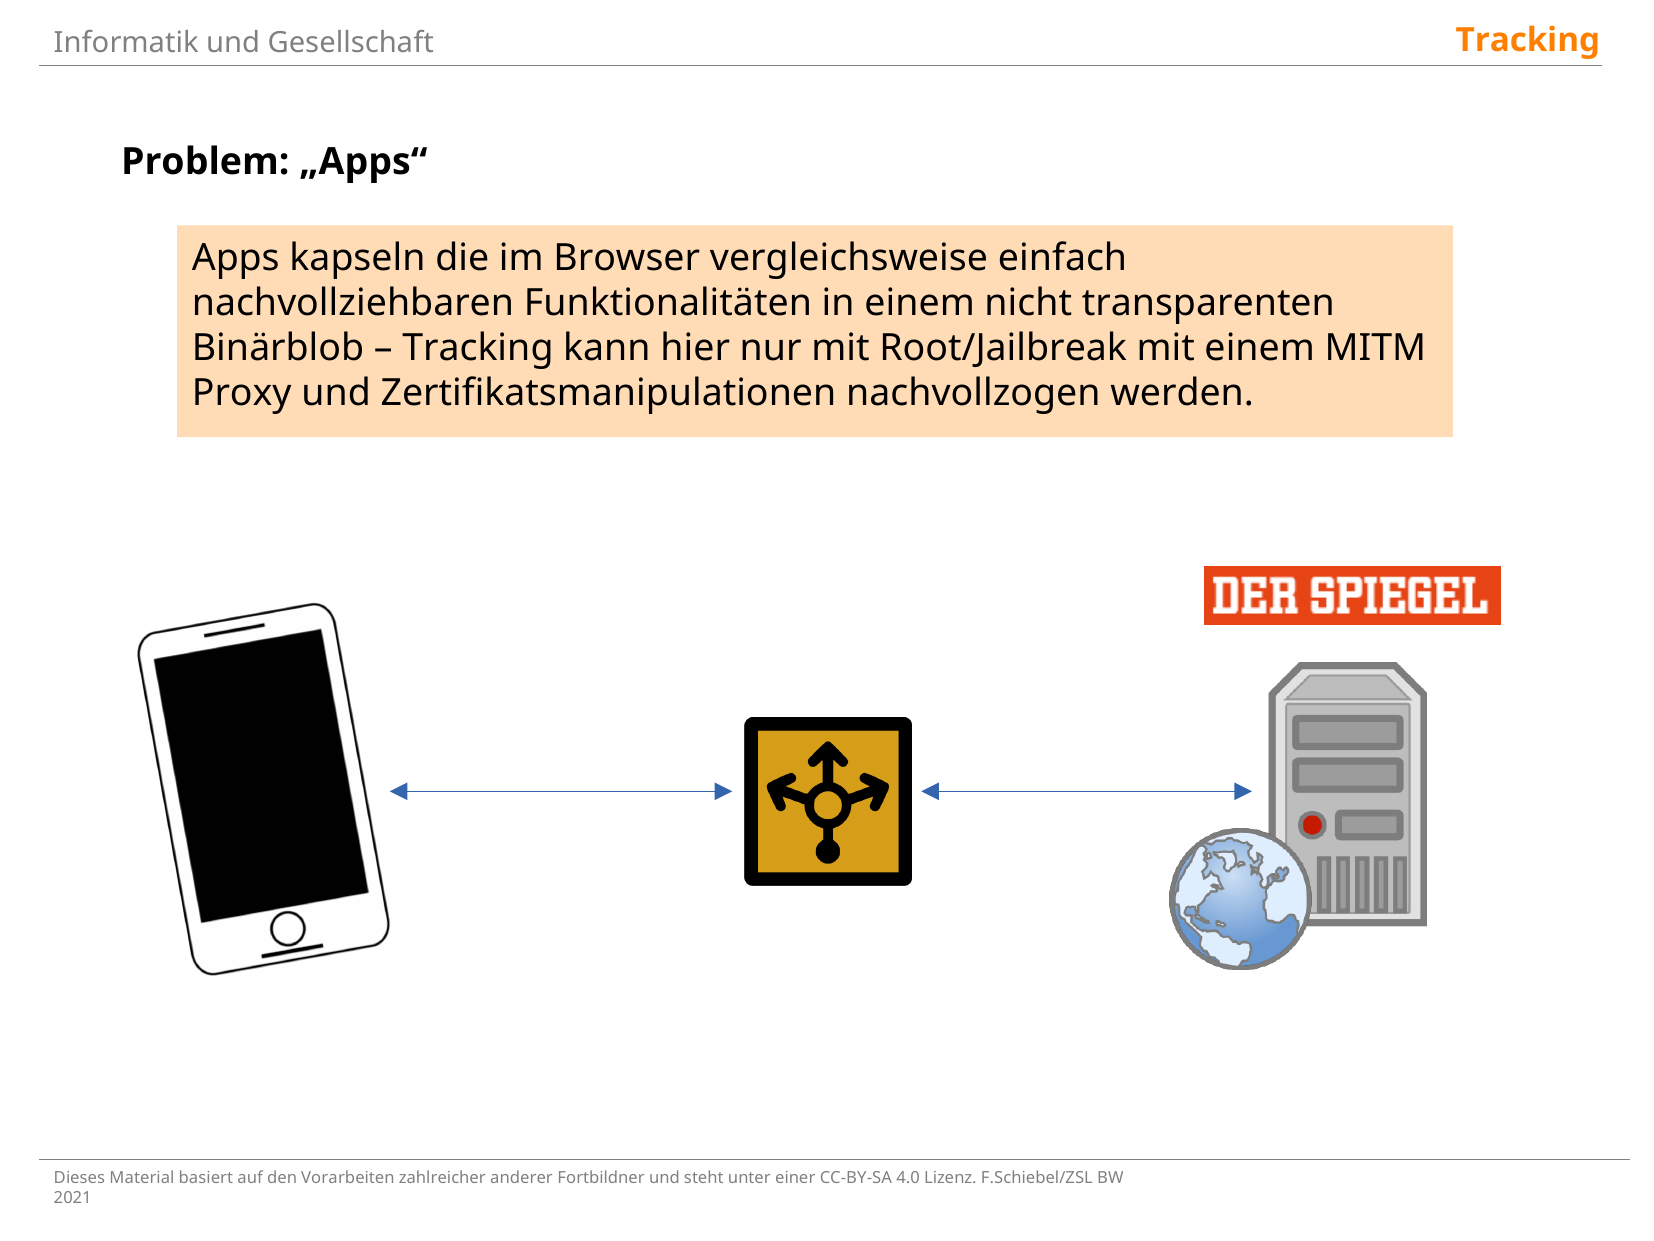

Tracking
Informatik und Gesellschaft
Problem: „Apps“
Apps kapseln die im Browser vergleichsweise einfach nachvollziehbaren Funktionalitäten in einem nicht transparenten Binärblob – Tracking kann hier nur mit Root/Jailbreak mit einem MITM Proxy und Zertifikatsmanipulationen nachvollzogen werden.